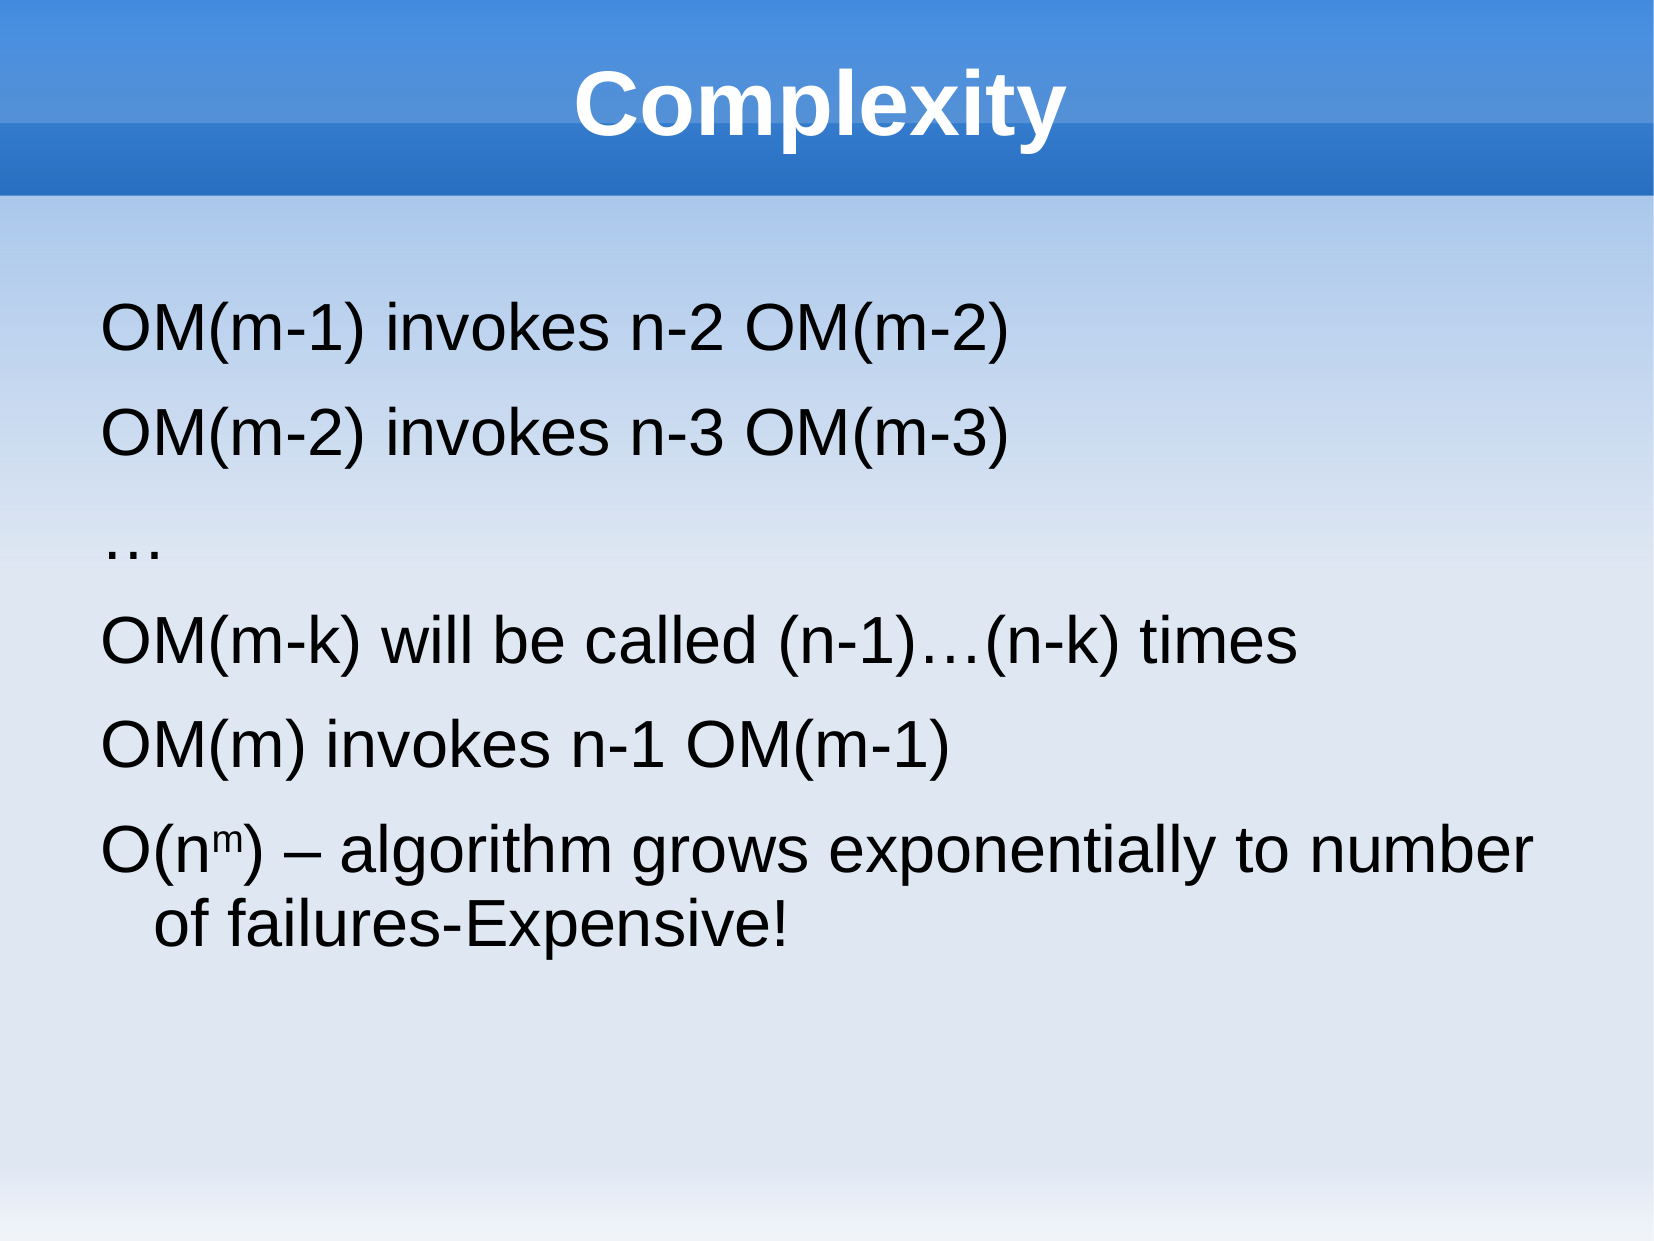

# Complexity
OM(m-1) invokes n-2 OM(m-2)
OM(m-2) invokes n-3 OM(m-3)
…
OM(m-k) will be called (n-1)…(n-k) times
OM(m) invokes n-1 OM(m-1)
O(nm) – algorithm grows exponentially to number of failures-Expensive!